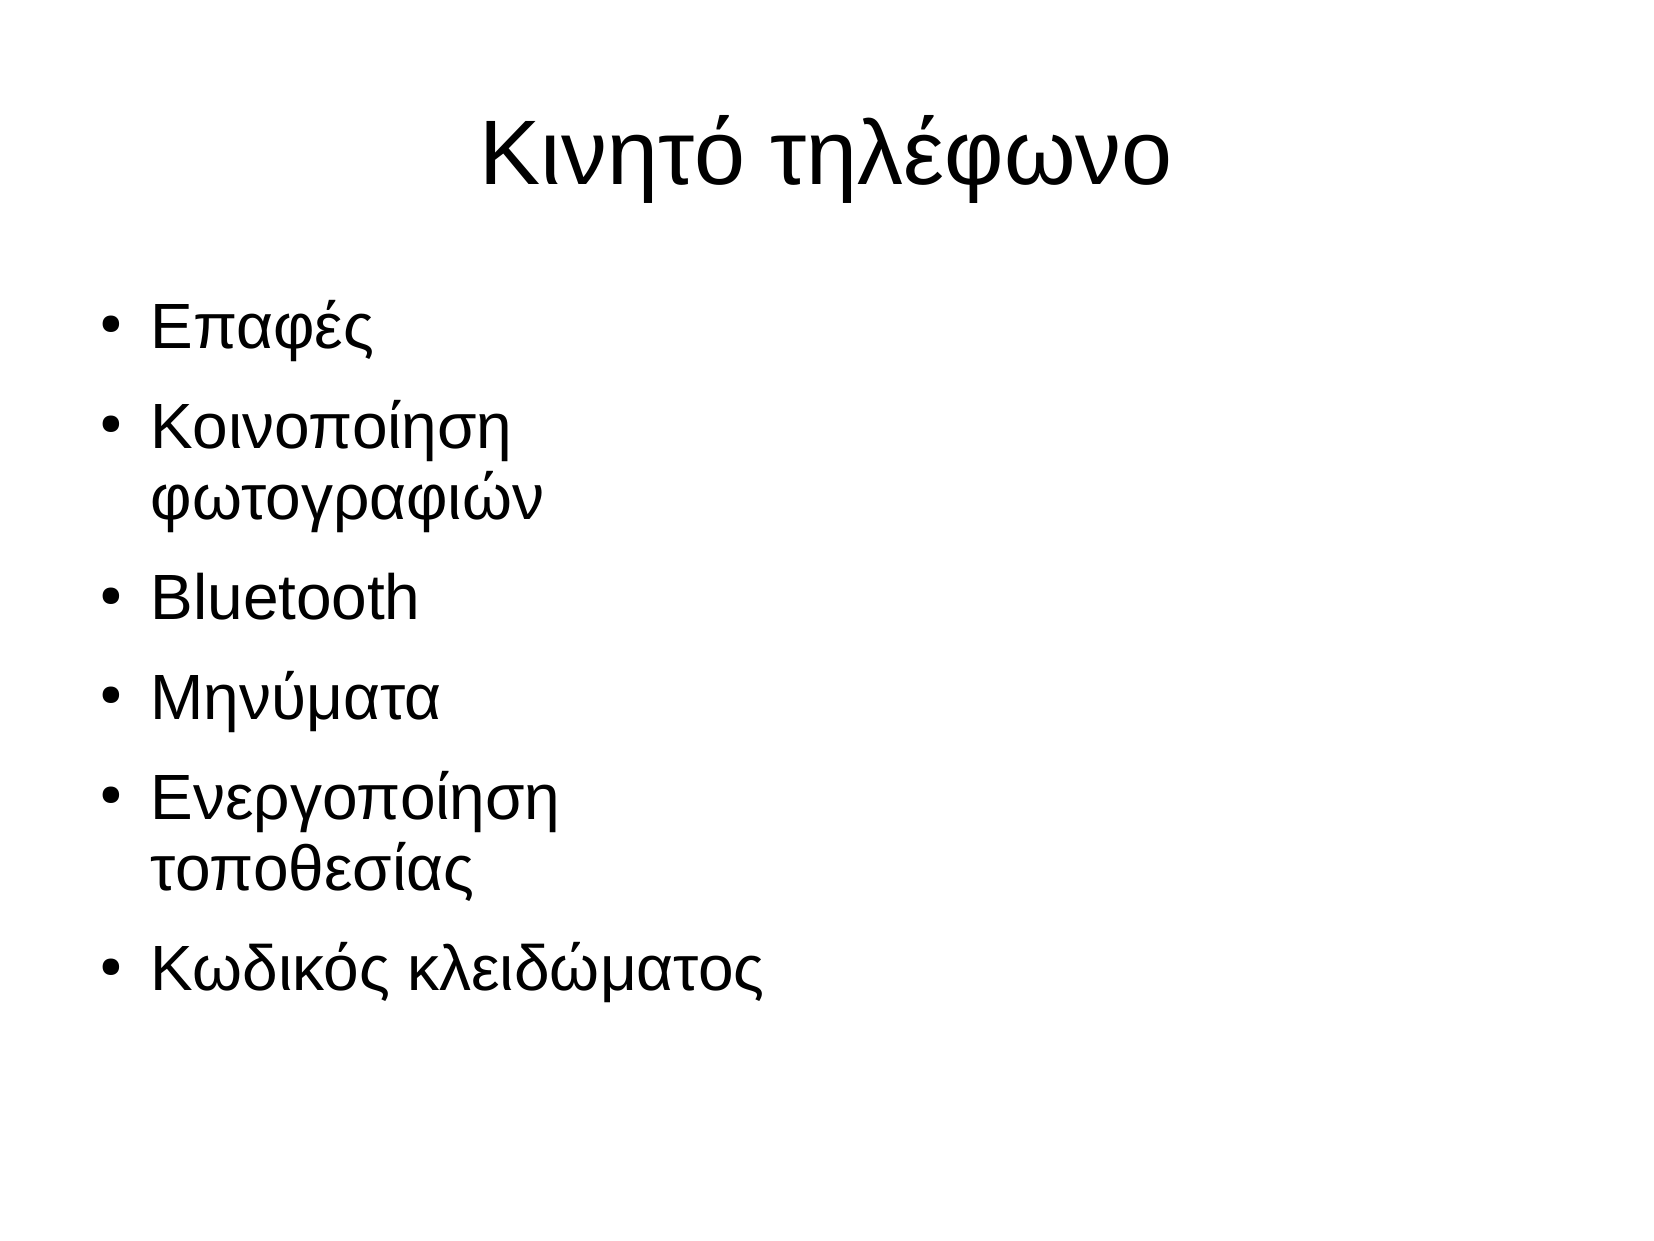

# Κινητό τηλέφωνο
Επαφές
Κοινοποίηση φωτογραφιών
Bluetooth
Μηνύματα
Ενεργοποίηση τοποθεσίας
Κωδικός κλειδώματος